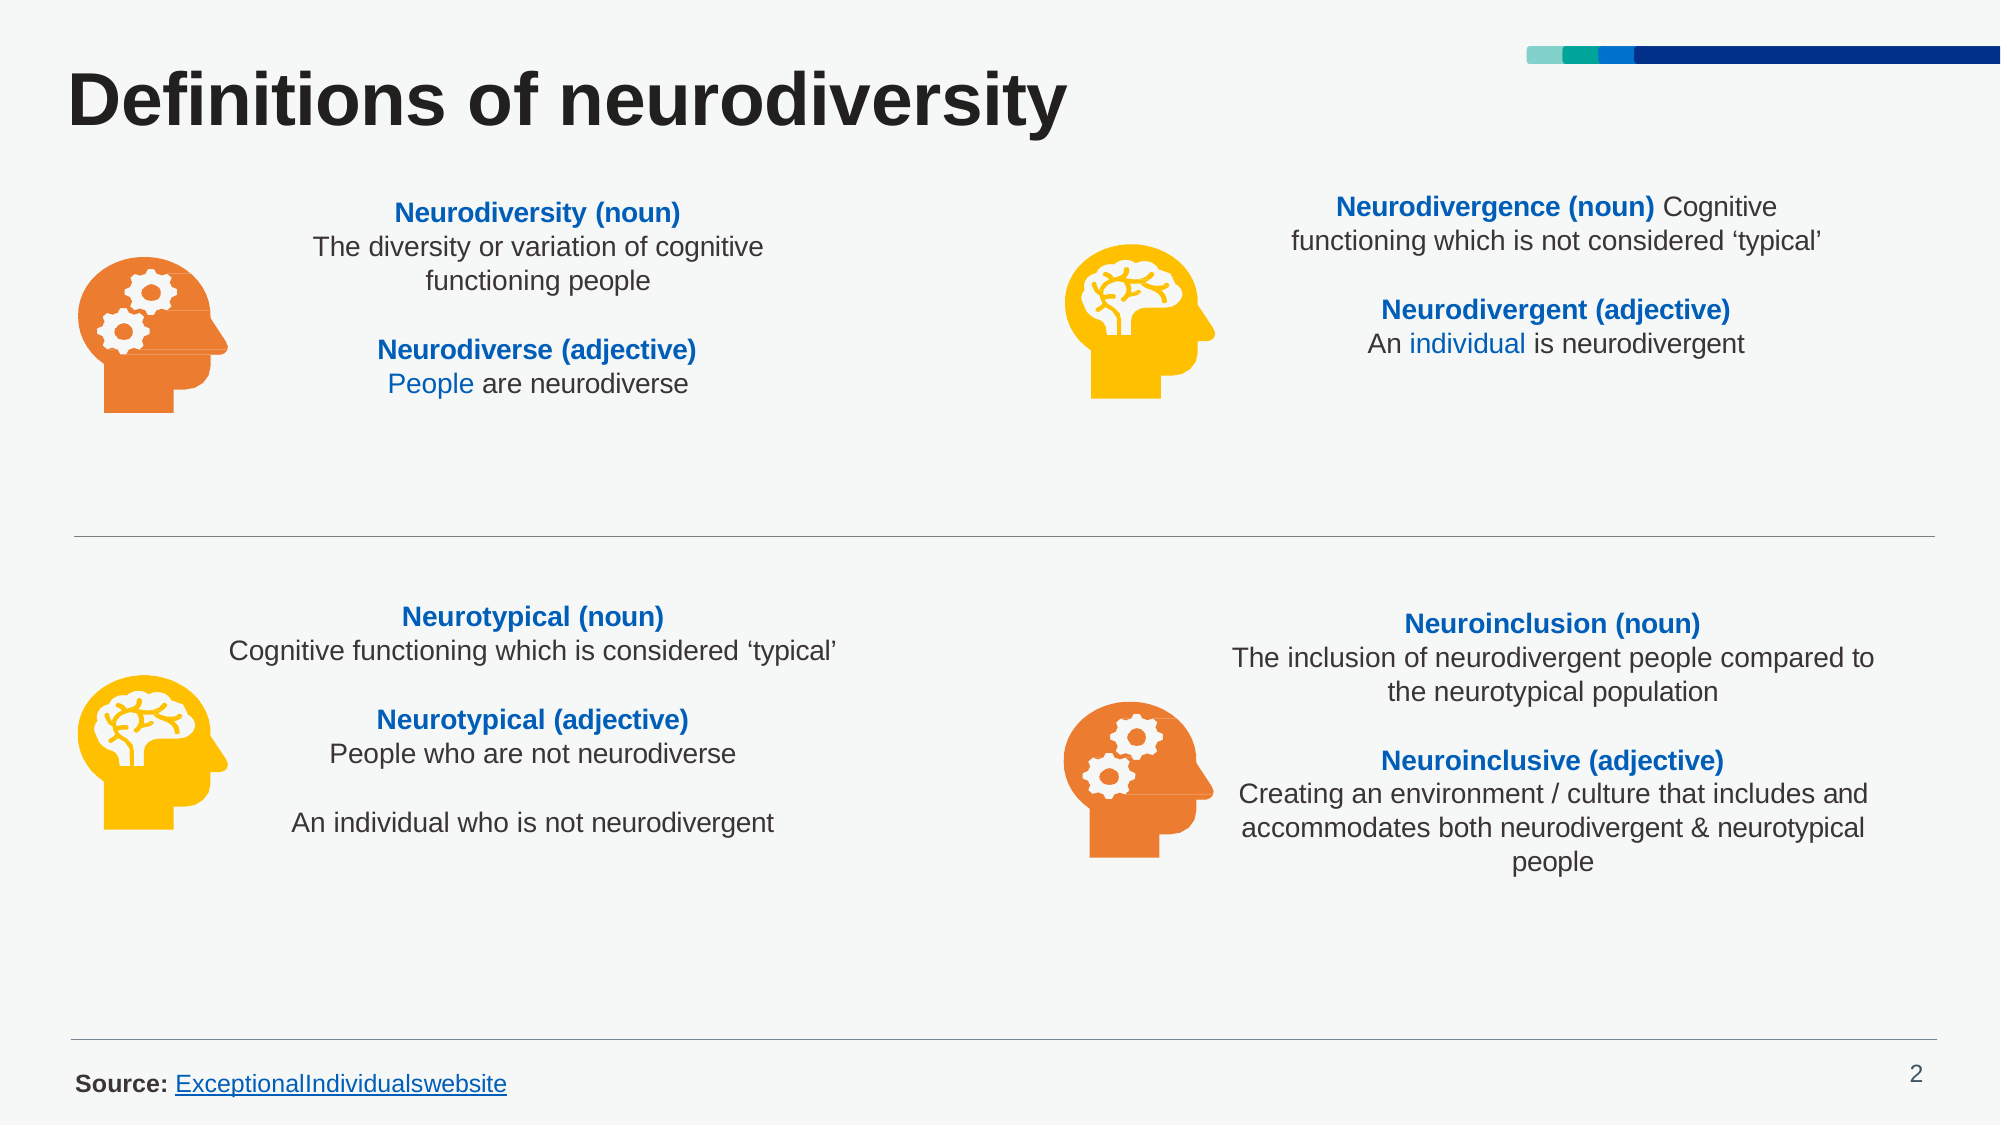

# Definitions of neurodiversity
Neurodivergence (noun) Cognitive functioning which is not considered ‘typical’
Neurodivergent (adjective)
An individual is neurodivergent
Neurodiversity (noun)
The diversity or variation of cognitive functioning people
Neurodiverse (adjective)
People are neurodiverse
Neurotypical (noun)
Cognitive functioning which is considered ‘typical’
Neurotypical (adjective)
People who are not neurodiverse
An individual who is not neurodivergent
Neuroinclusion (noun)
The inclusion of neurodivergent people compared to the neurotypical population
Neuroinclusive (adjective)
Creating an environment / culture that includes and accommodates both neurodivergent & neurotypical people
Source: ExceptionalIndividualswebsite